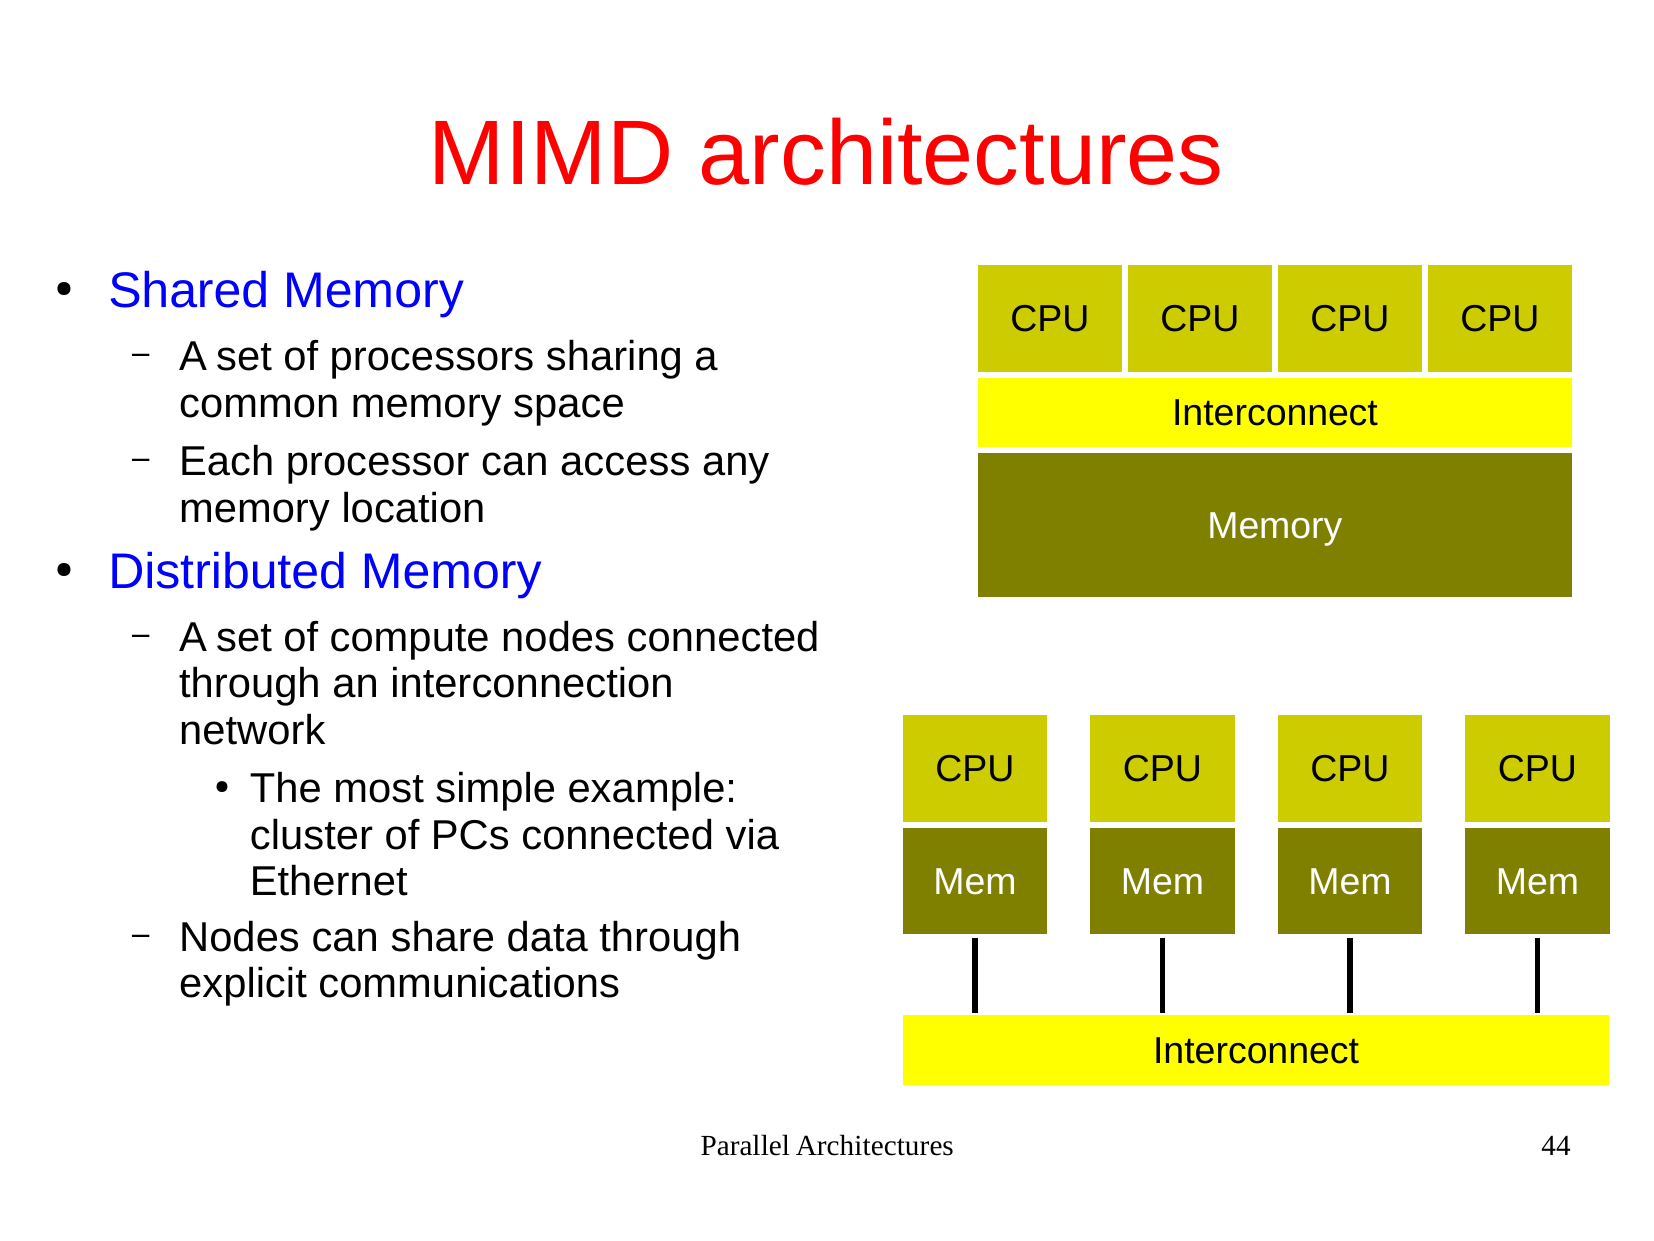

# MIMD architectures
Shared Memory
A set of processors sharing a common memory space
Each processor can access any memory location
Distributed Memory
A set of compute nodes connected through an interconnection network
The most simple example: cluster of PCs connected via Ethernet
Nodes can share data through explicit communications
CPU
CPU
CPU
CPU
Interconnect
Memory
CPU
CPU
CPU
CPU
Mem
Mem
Mem
Mem
Interconnect
Parallel Architectures
44